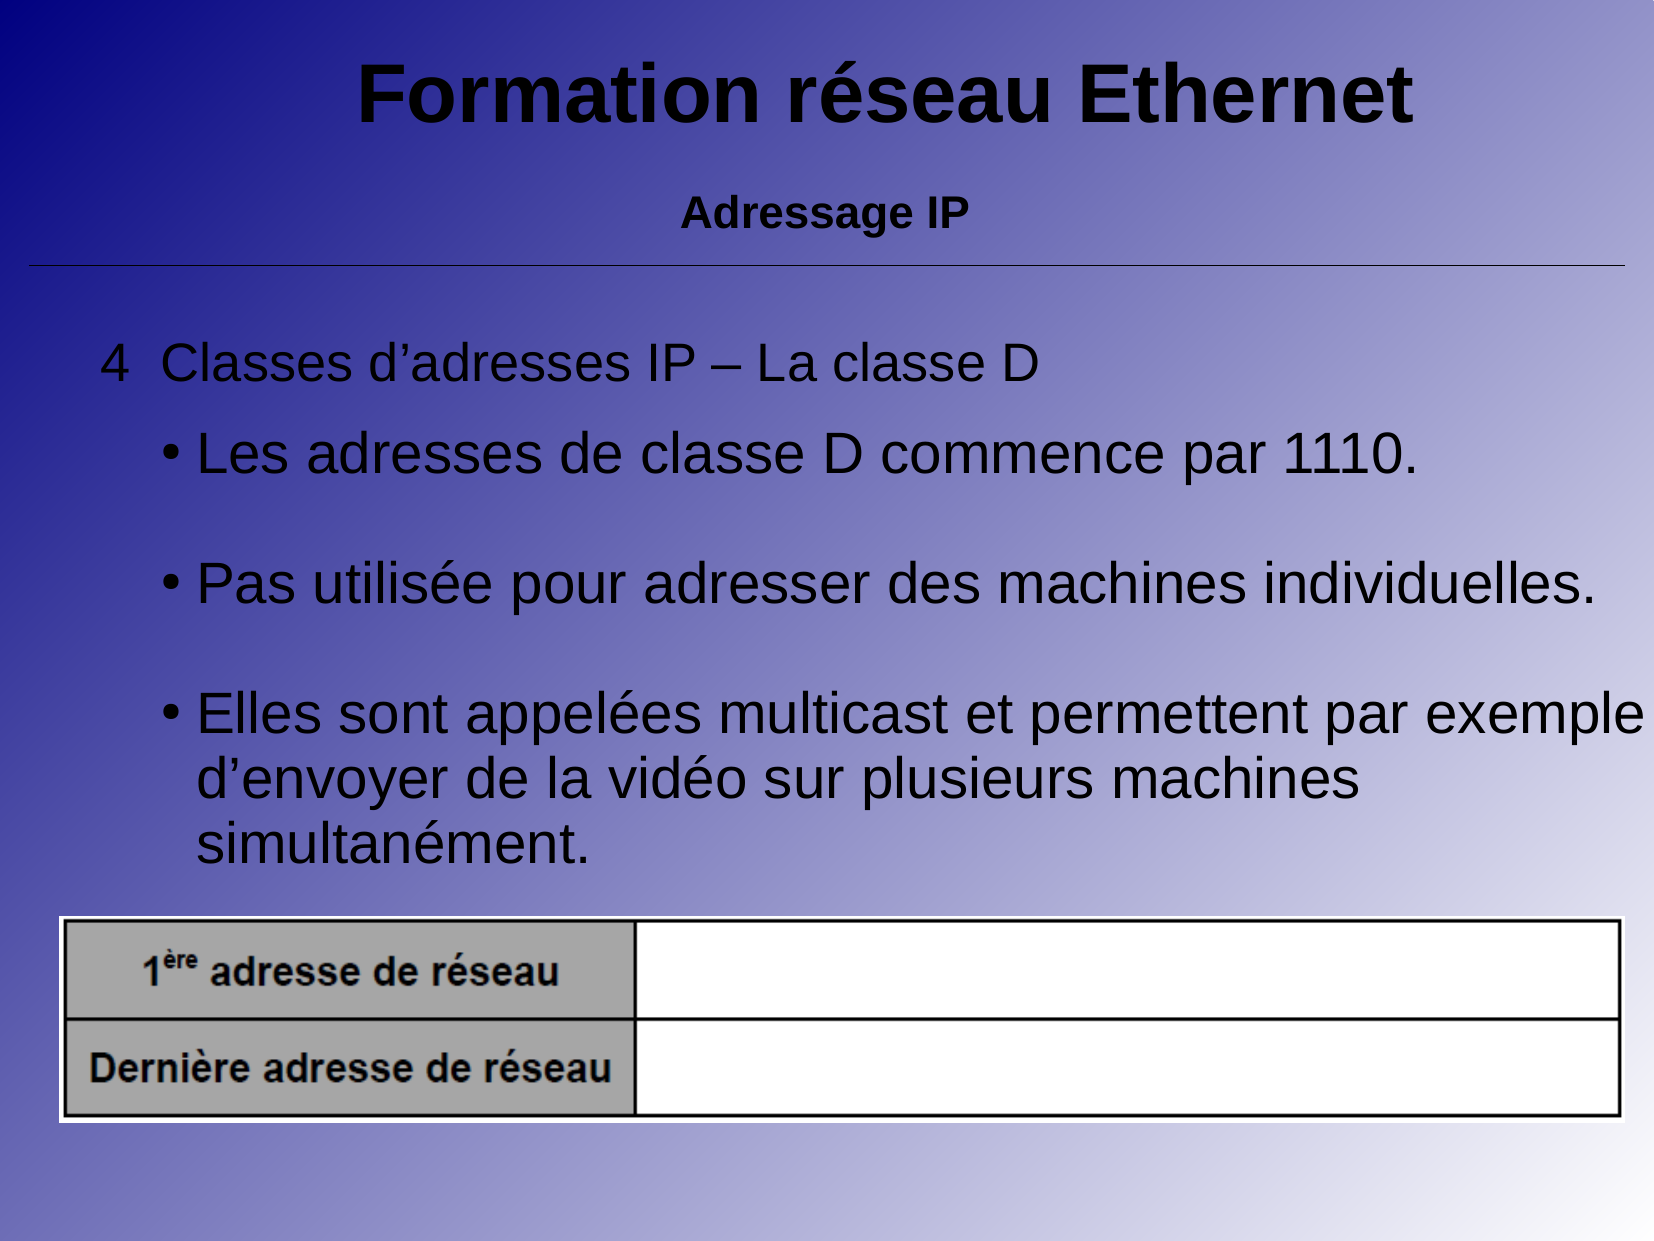

Formation réseau Ethernet
Adressage IP
4 Classes d’adresses IP – La classe D
Les adresses de classe D commence par 1110.
Pas utilisée pour adresser des machines individuelles.
Elles sont appelées multicast et permettent par exemple
d’envoyer de la vidéo sur plusieurs machines
simultanément.